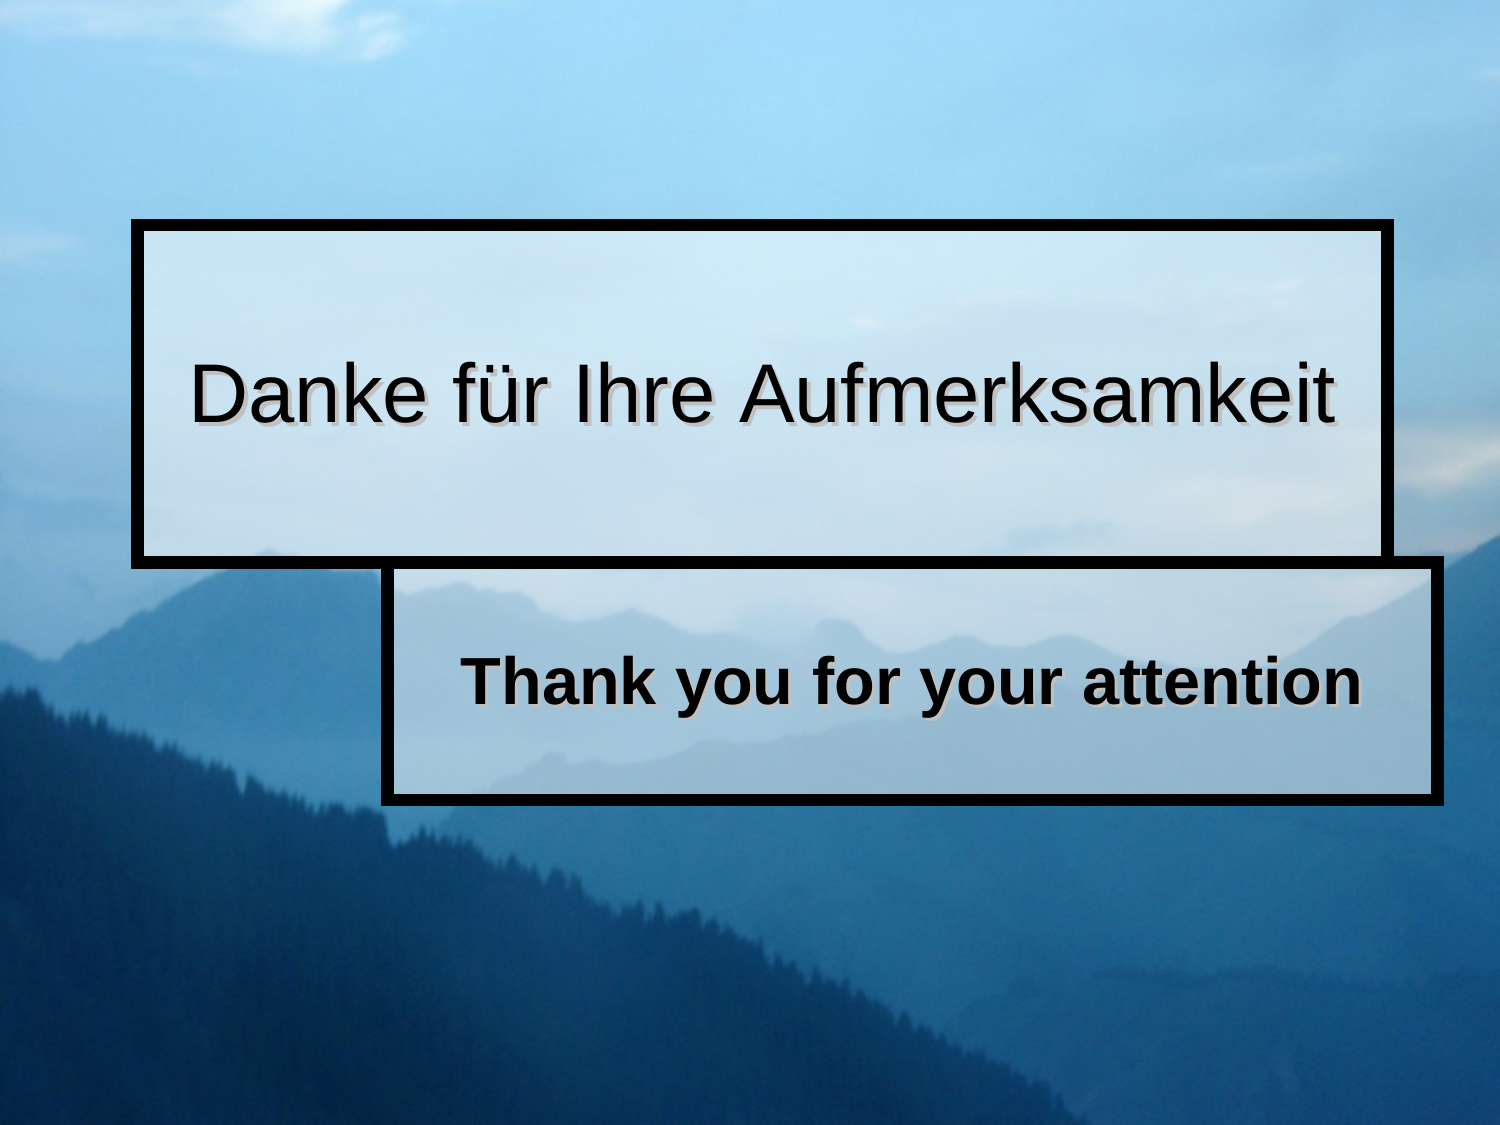

# Danke für Ihre Aufmerksamkeit
Thank you for your attention